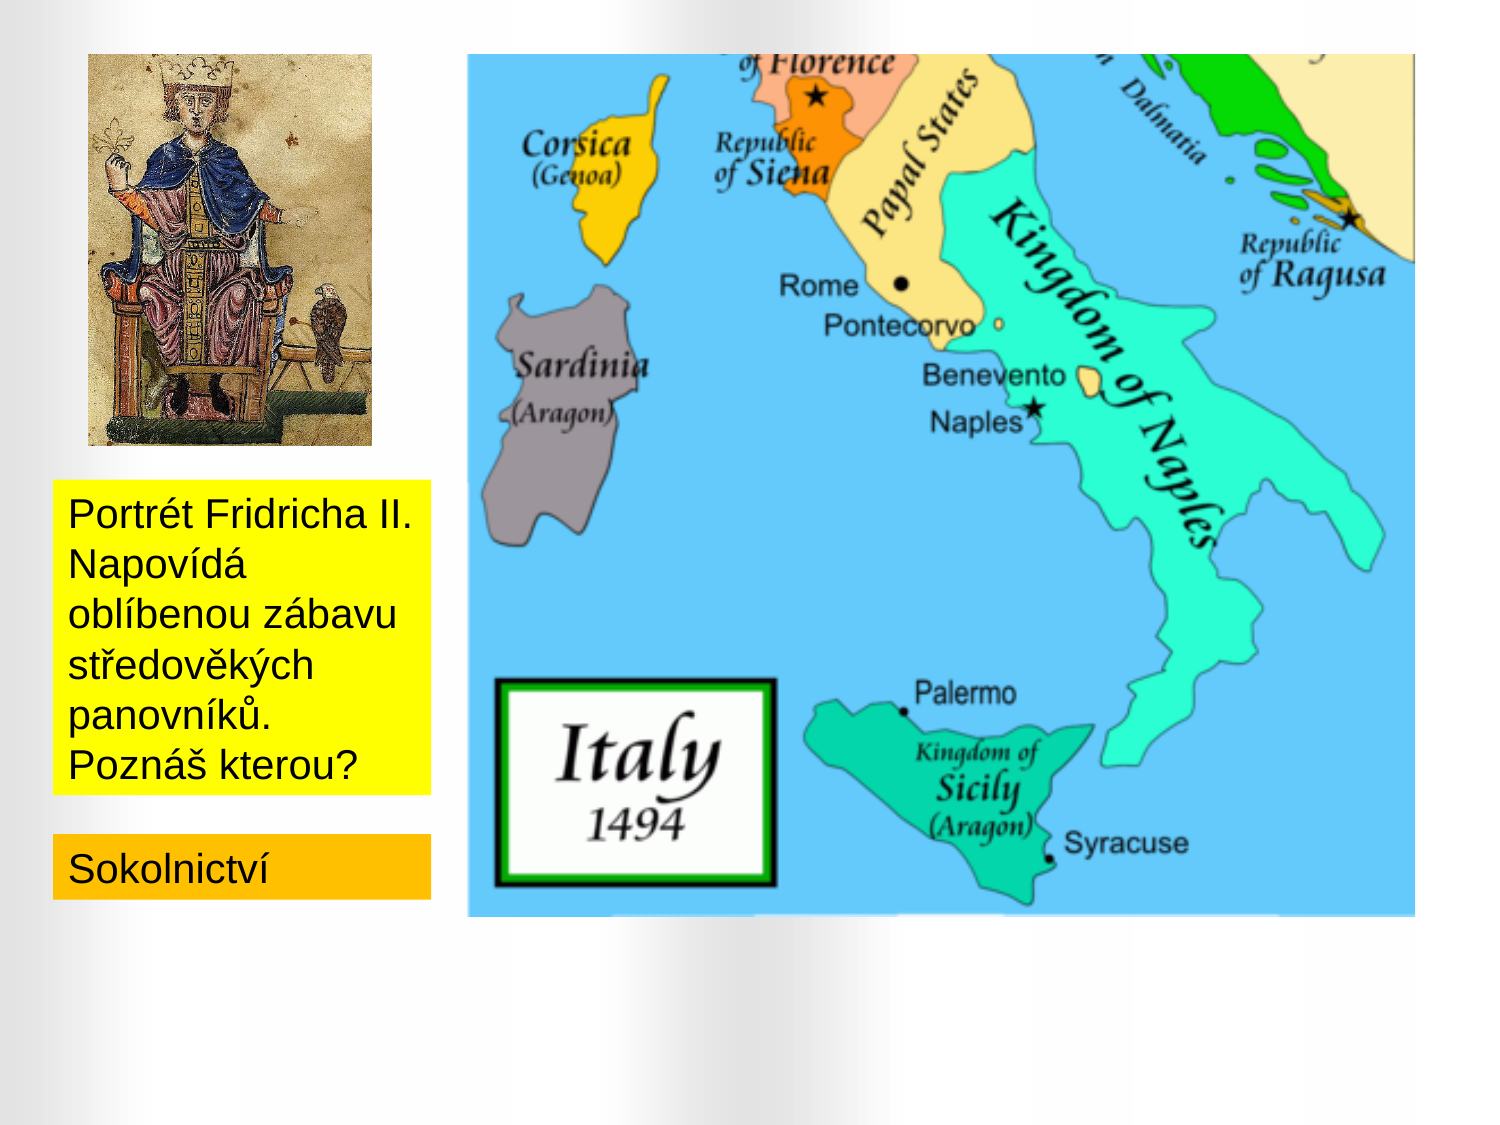

Portrét Fridricha II. Napovídá oblíbenou zábavu středověkých panovníků. Poznáš kterou?
Sokolnictví